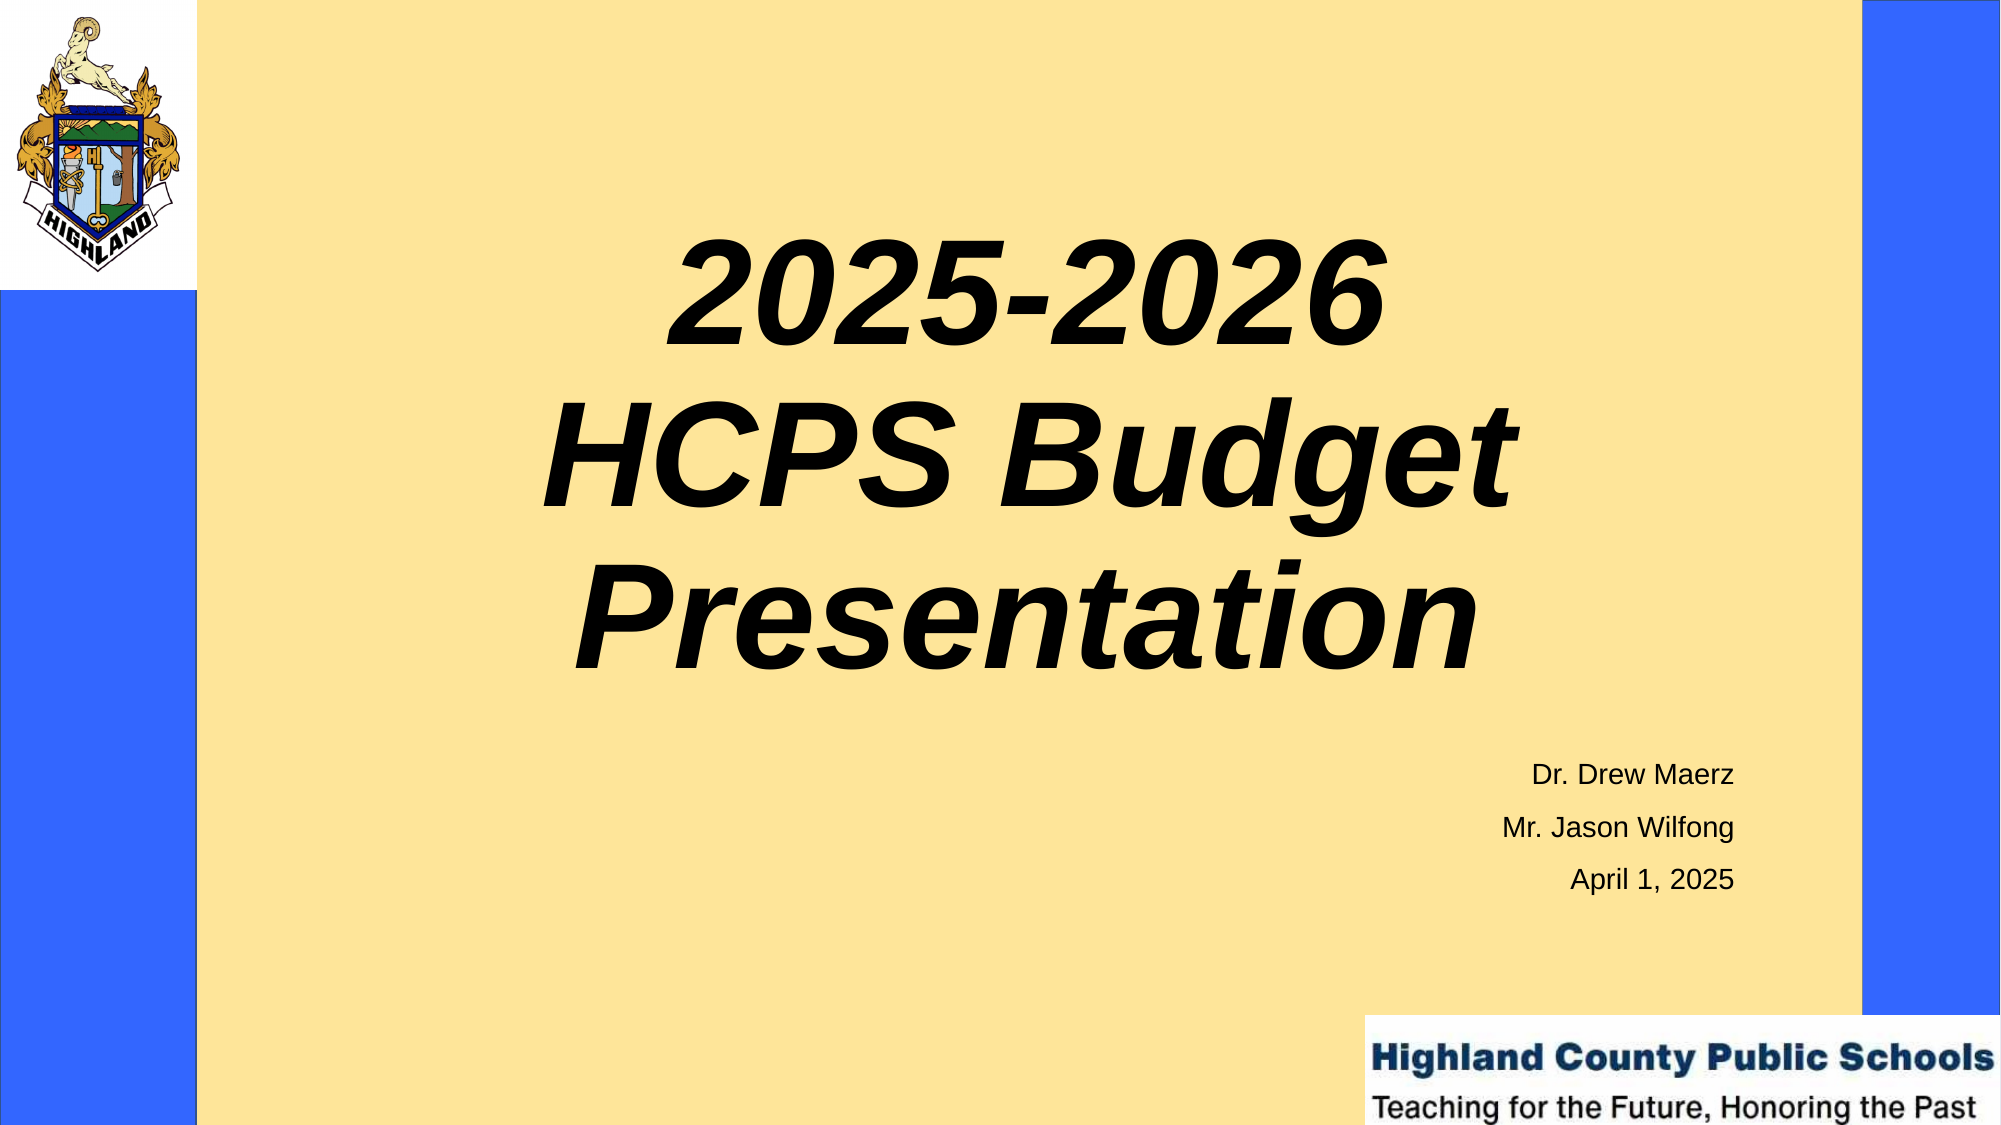

# 2025-2026 HCPS Budget Presentation
Dr. Drew Maerz
Mr. Jason Wilfong
April 1, 2025